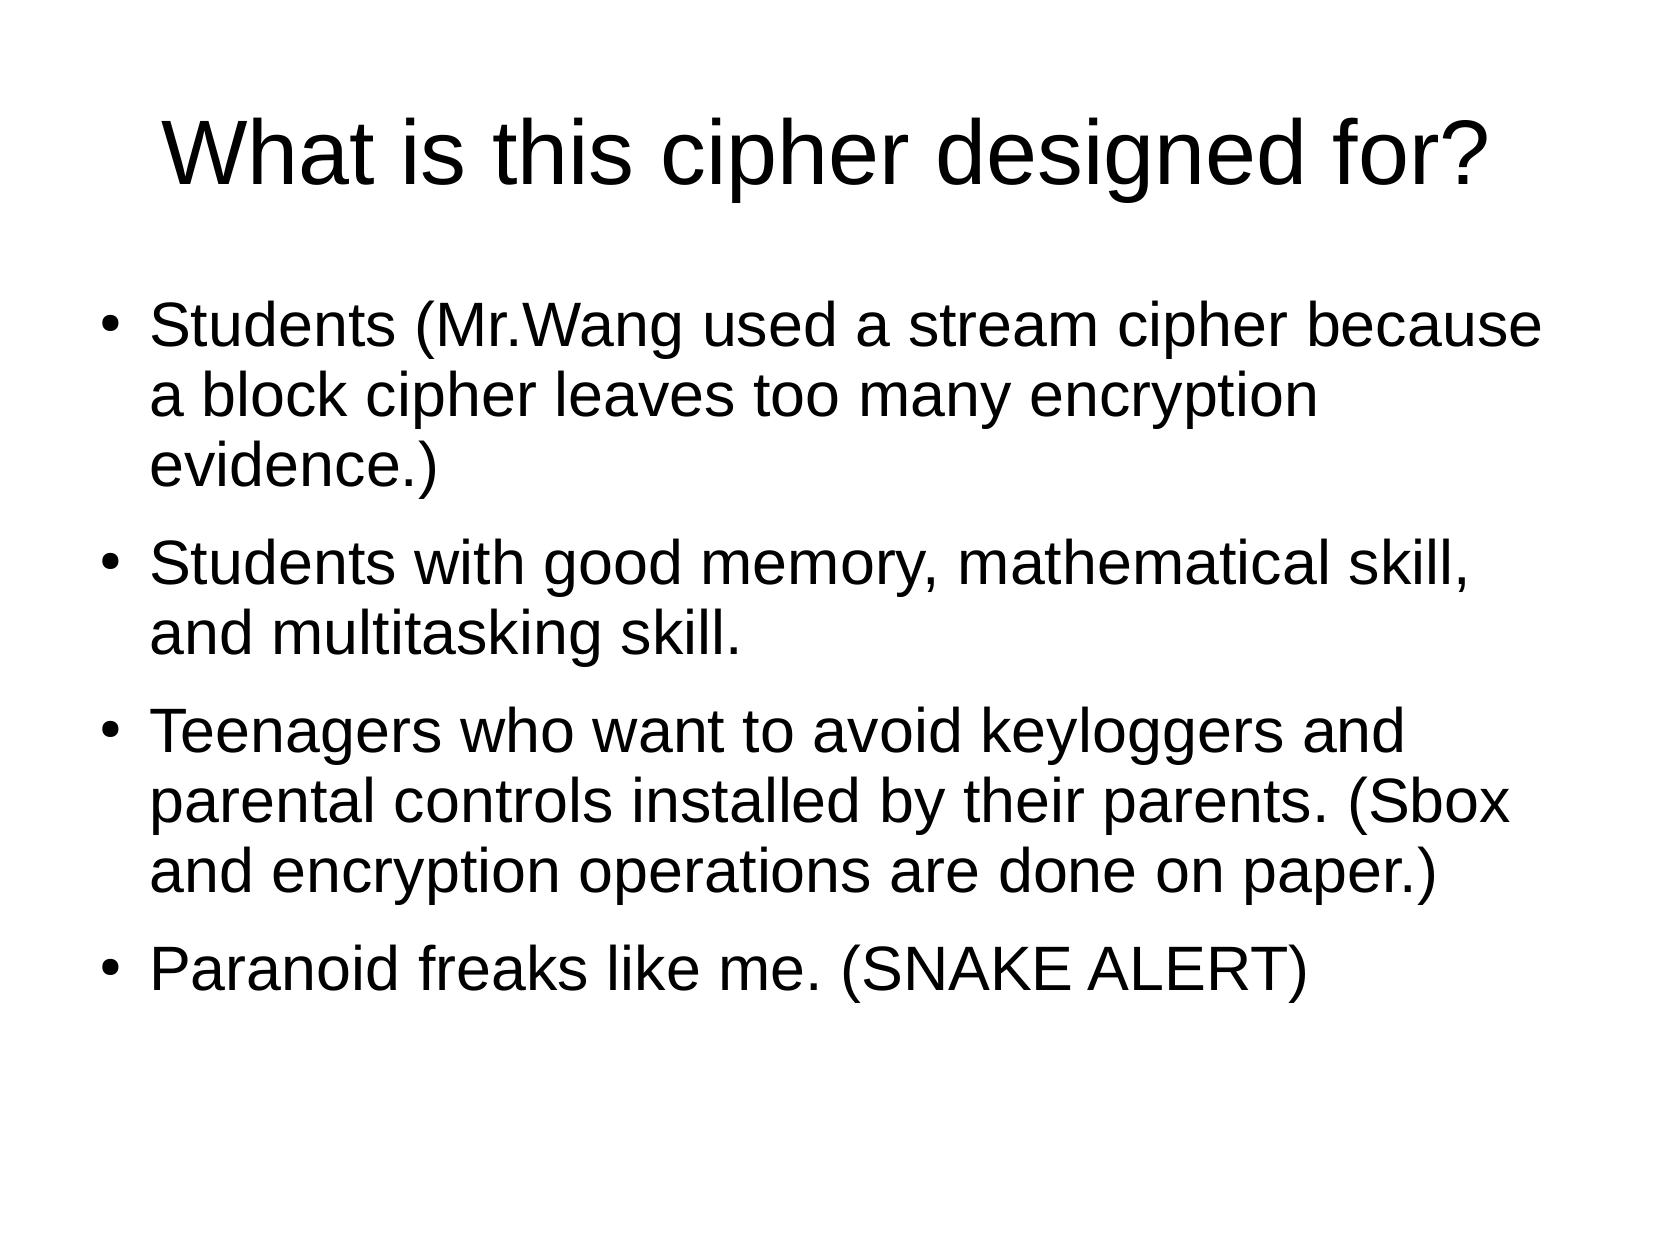

# What is this cipher designed for?
Students (Mr.Wang used a stream cipher because a block cipher leaves too many encryption evidence.)
Students with good memory, mathematical skill, and multitasking skill.
Teenagers who want to avoid keyloggers and parental controls installed by their parents. (Sbox and encryption operations are done on paper.)
Paranoid freaks like me. (SNAKE ALERT)